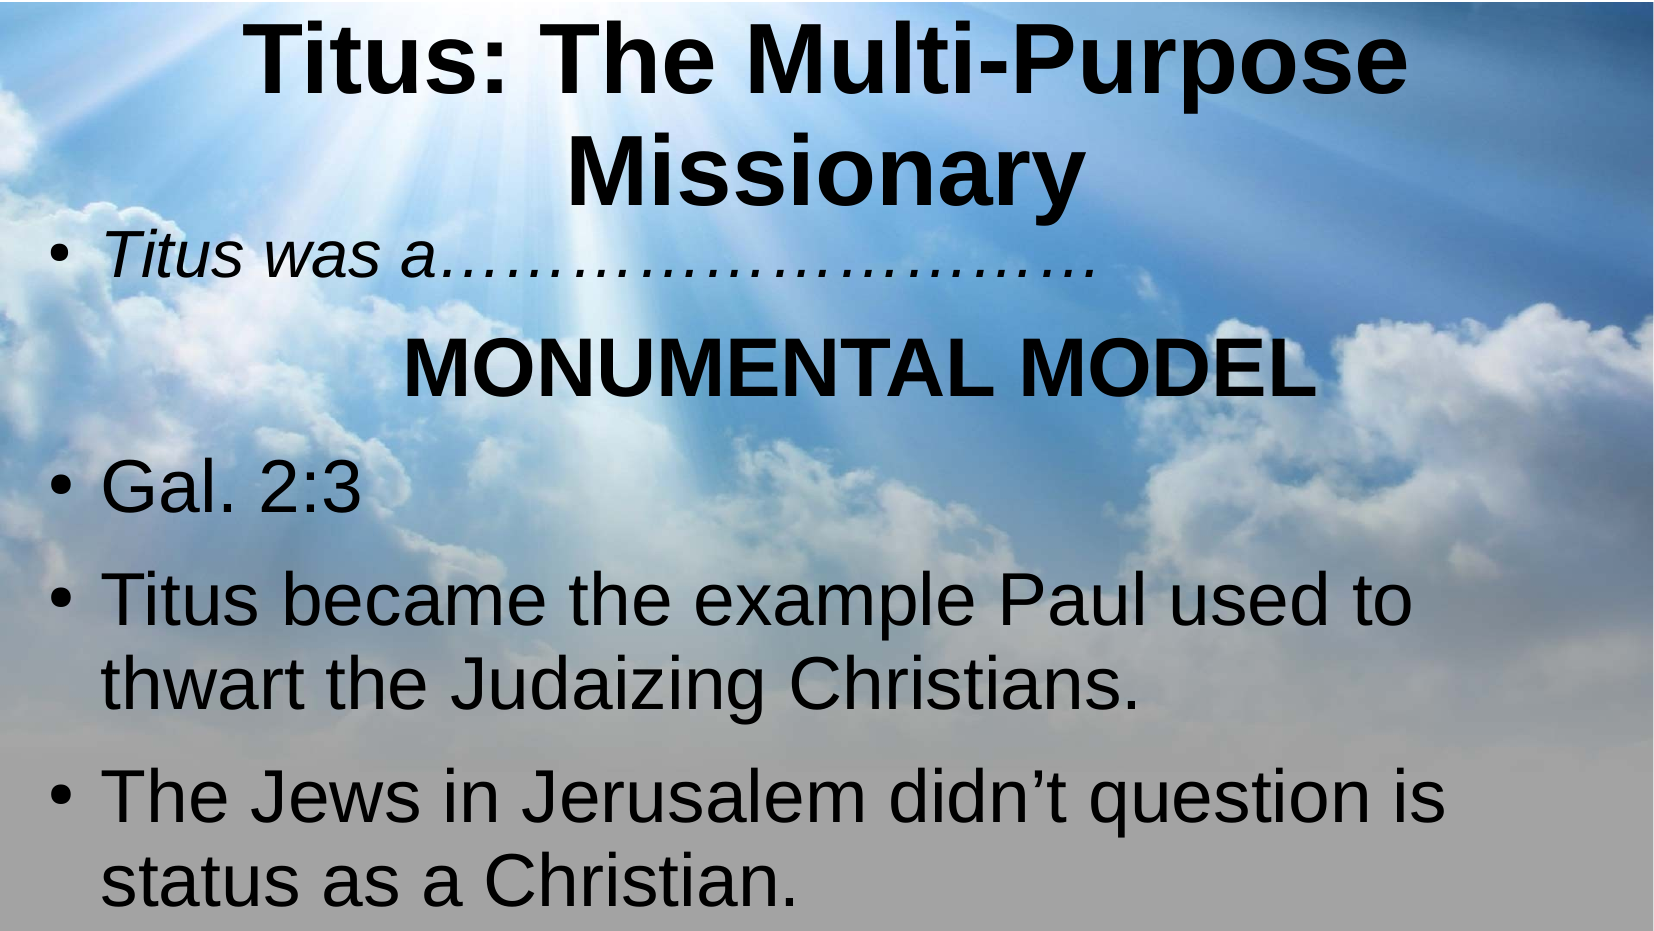

# Titus: The Multi-Purpose Missionary
Titus was a…………………………
MONUMENTAL MODEL
Gal. 2:3
Titus became the example Paul used to thwart the Judaizing Christians.
The Jews in Jerusalem didn’t question is status as a Christian.